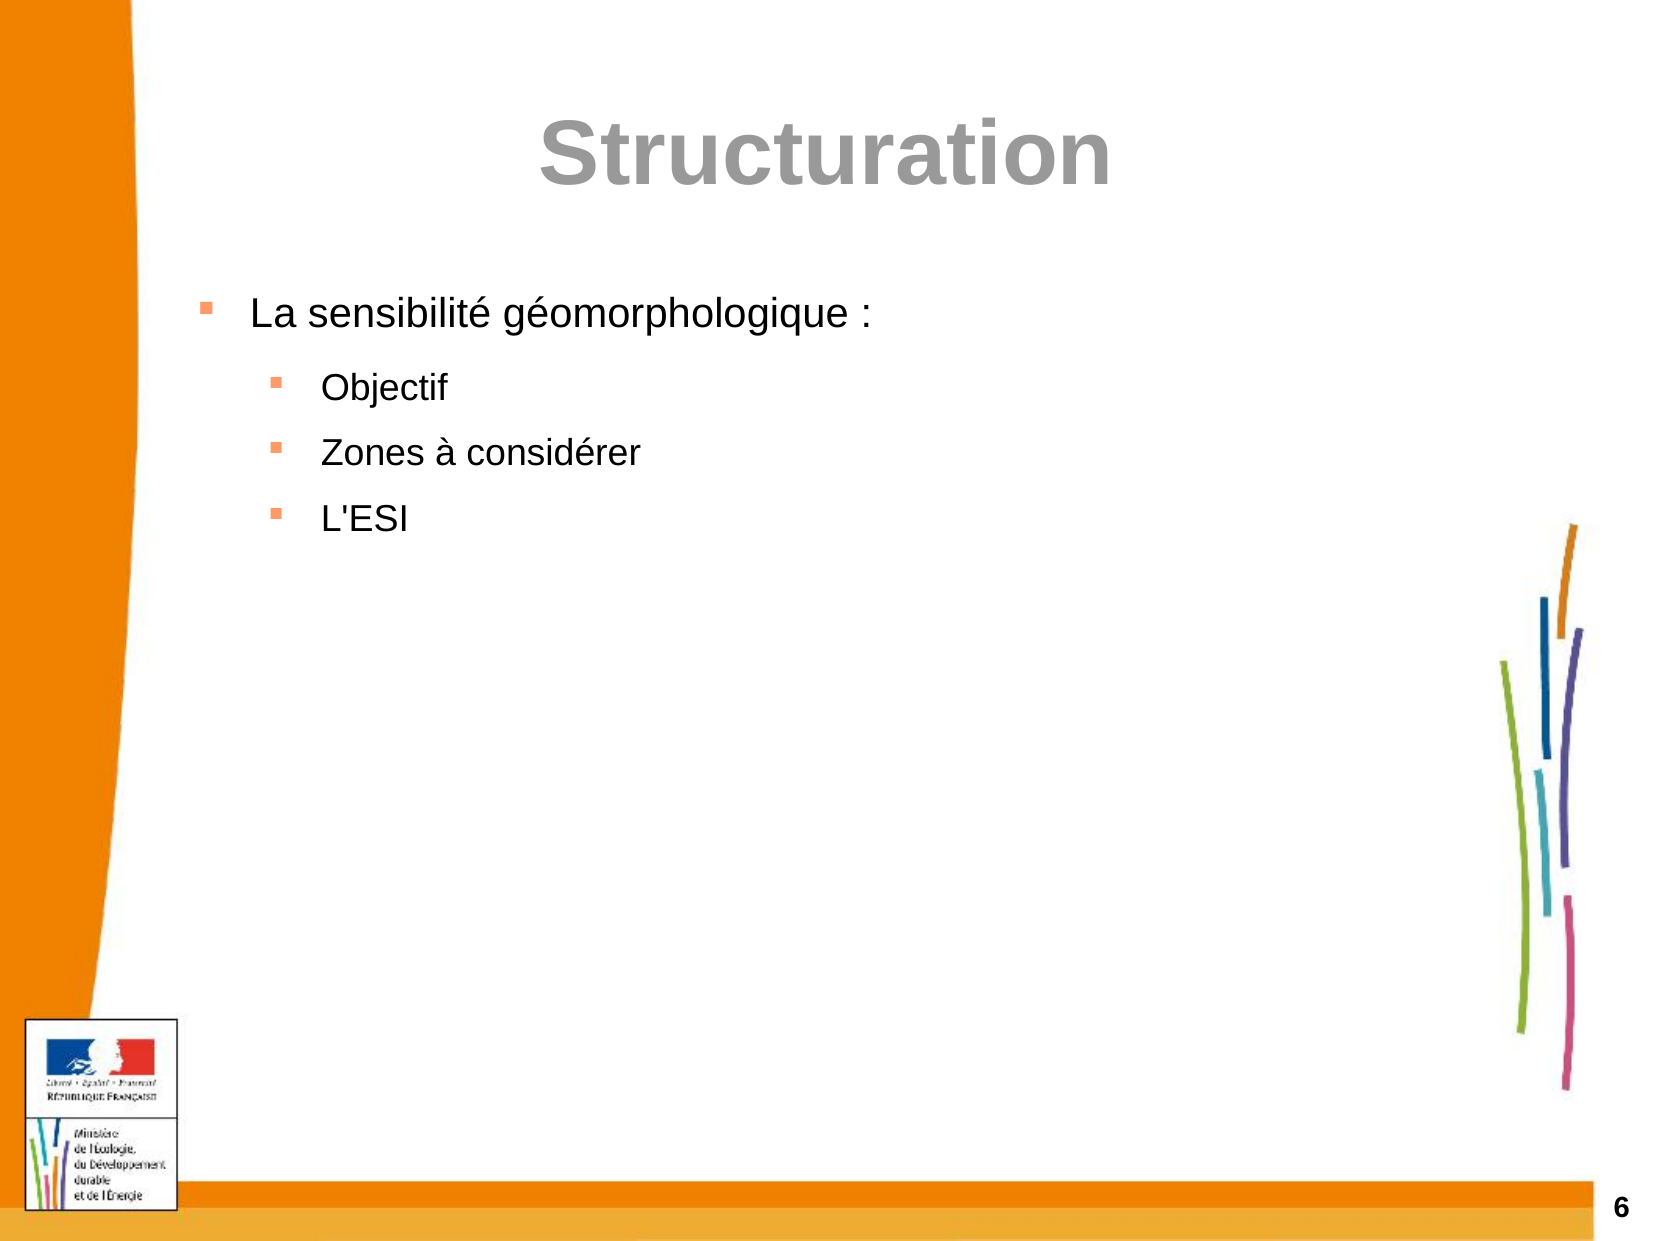

# Structuration
La sensibilité géomorphologique :
Objectif
Zones à considérer
L'ESI
6